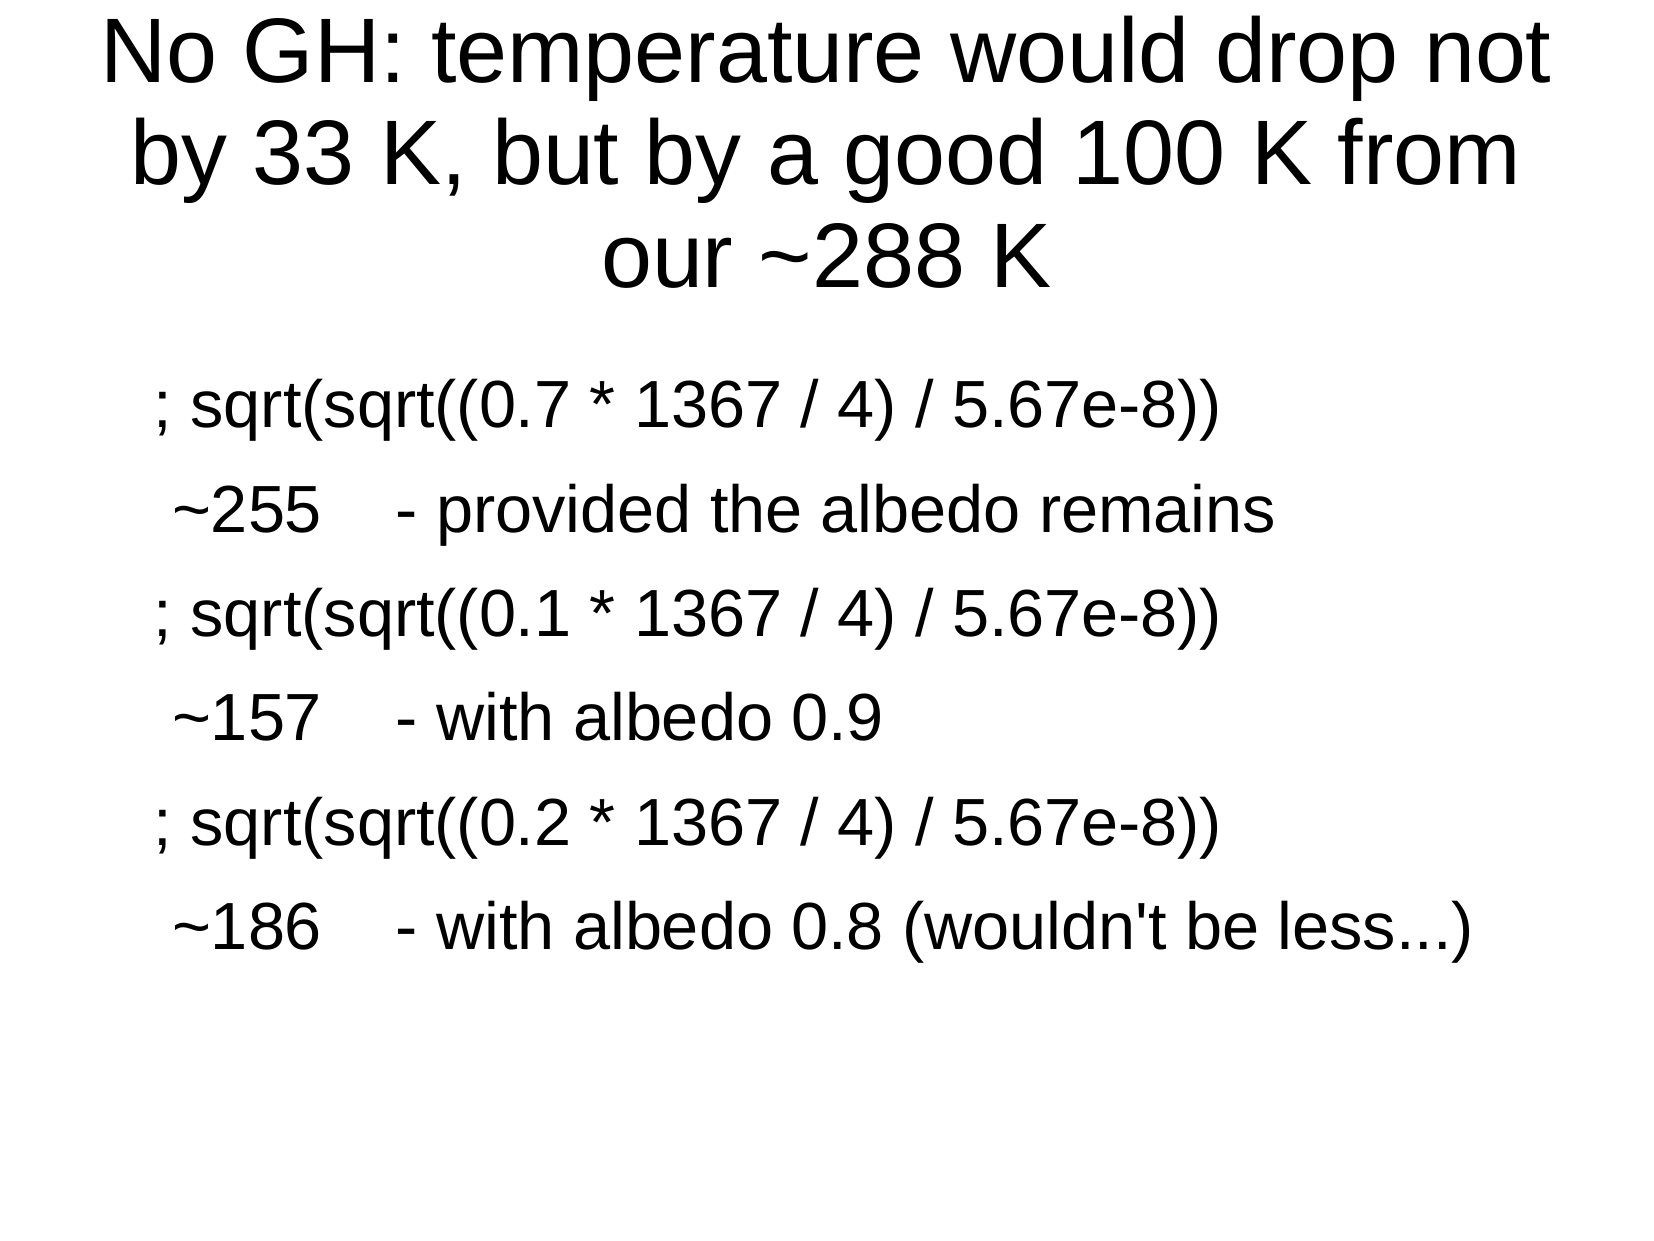

# No GH: temperature would drop not by 33 K, but by a good 100 K from our ~288 K
; sqrt(sqrt((0.7 * 1367 / 4) / 5.67e-8))
 ~255 - provided the albedo remains
; sqrt(sqrt((0.1 * 1367 / 4) / 5.67e-8))
 ~157 - with albedo 0.9
; sqrt(sqrt((0.2 * 1367 / 4) / 5.67e-8))
 ~186 - with albedo 0.8 (wouldn't be less...)